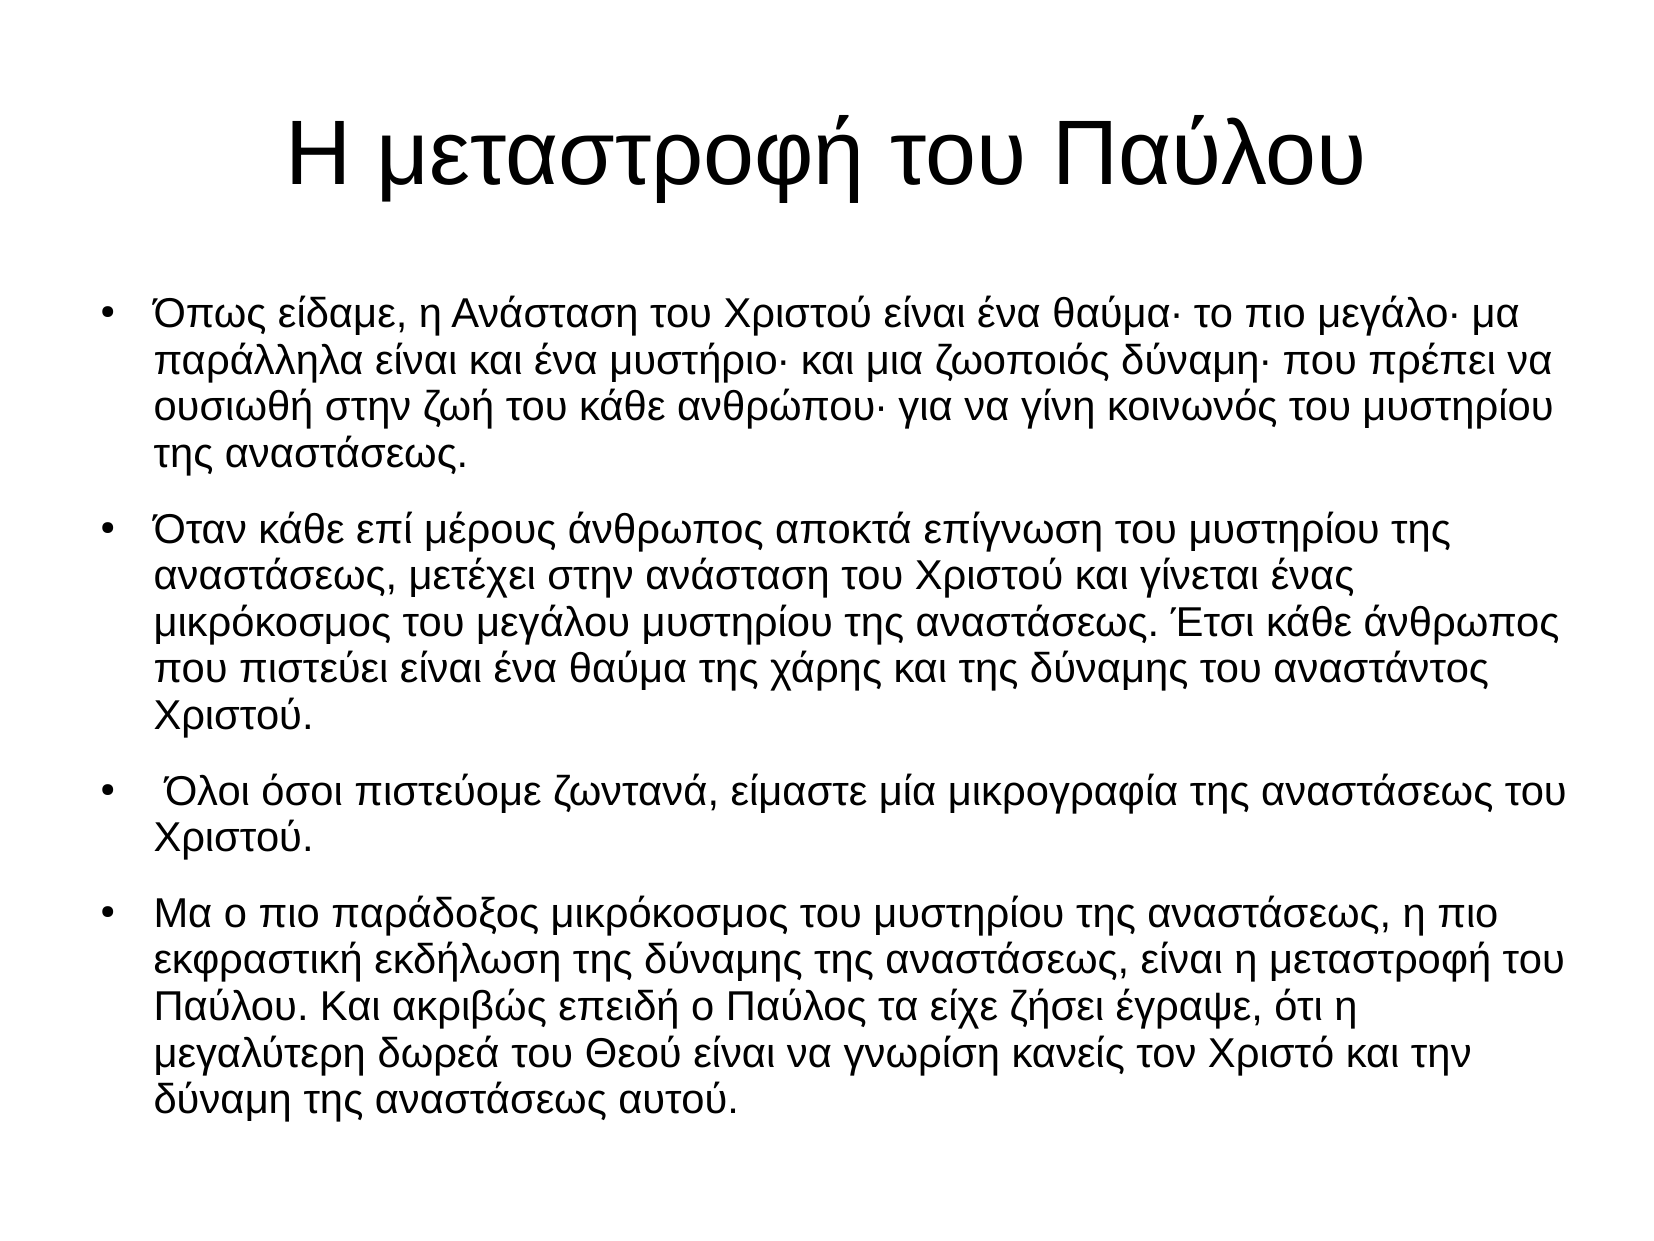

# Η μεταστροφή του Παύλου
Όπως είδαμε, η Ανάσταση του Χριστού είναι ένα θαύμα∙ το πιο μεγάλο∙ μα παράλληλα είναι και ένα μυστήριο∙ και μια ζωοποιός δύναμη∙ που πρέπει να ουσιωθή στην ζωή του κάθε ανθρώπου∙ για να γίνη κοινωνός του μυστηρίου της αναστάσεως.
Όταν κάθε επί μέρους άνθρωπος αποκτά επίγνωση του μυστηρίου της αναστάσεως, μετέχει στην ανάσταση του Χριστού και γίνεται ένας μικρόκοσμος του μεγάλου μυστηρίου της αναστάσεως. Έτσι κάθε άνθρωπος που πιστεύει είναι ένα θαύμα της χάρης και της δύναμης του αναστάντος Χριστού.
 Όλοι όσοι πιστεύομε ζωντανά, είμαστε μία μικρογραφία της αναστάσεως του Χριστού.
Μα ο πιο παράδοξος μικρόκοσμος του μυστηρίου της αναστάσεως, η πιο εκφραστική εκδήλωση της δύναμης της αναστάσεως, είναι η μεταστροφή του Παύλου. Και ακριβώς επειδή ο Παύλος τα είχε ζήσει έγραψε, ότι η μεγαλύτερη δωρεά του Θεού είναι να γνωρίση κανείς τον Χριστό και την δύναμη της αναστάσεως αυτού.